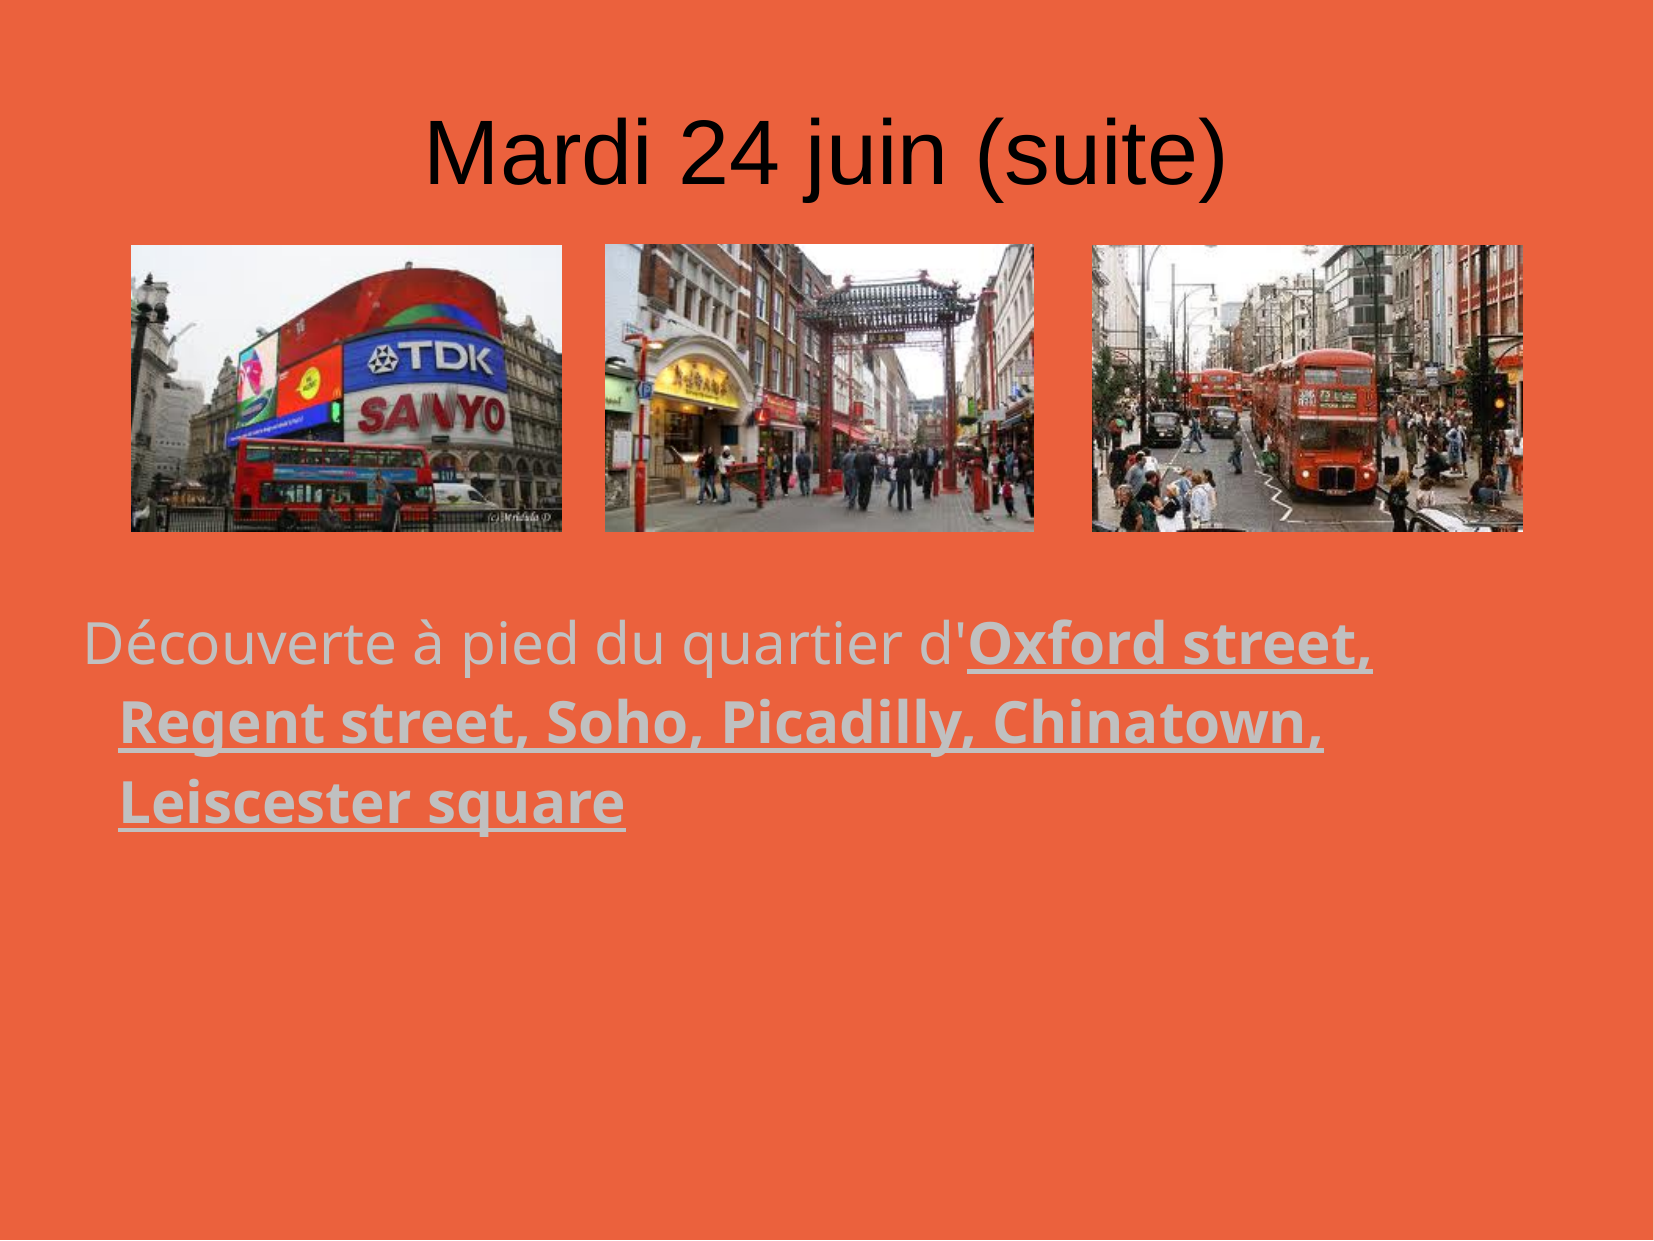

# Mardi 24 juin (suite)
Découverte à pied du quartier d'Oxford street, Regent street, Soho, Picadilly, Chinatown, Leiscester square